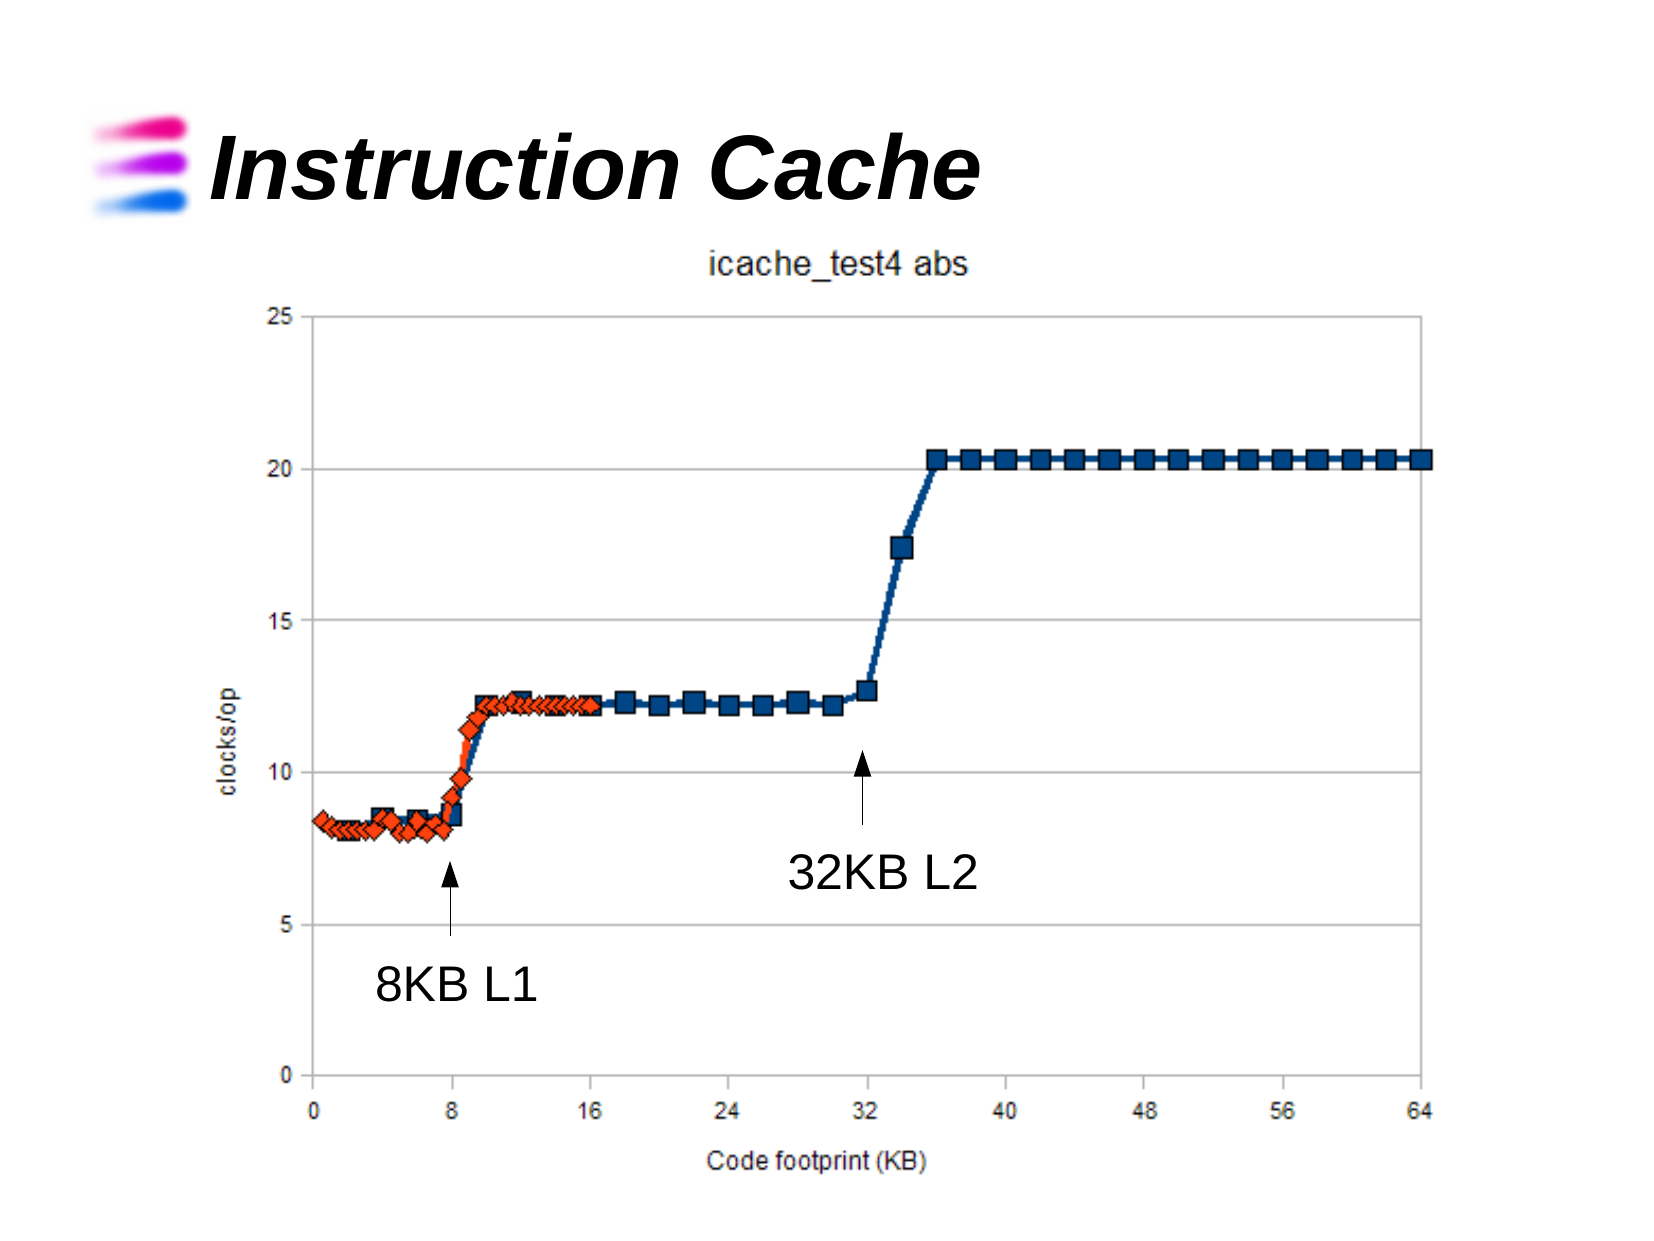

# Instruction Cache
32KB L2
8KB L1